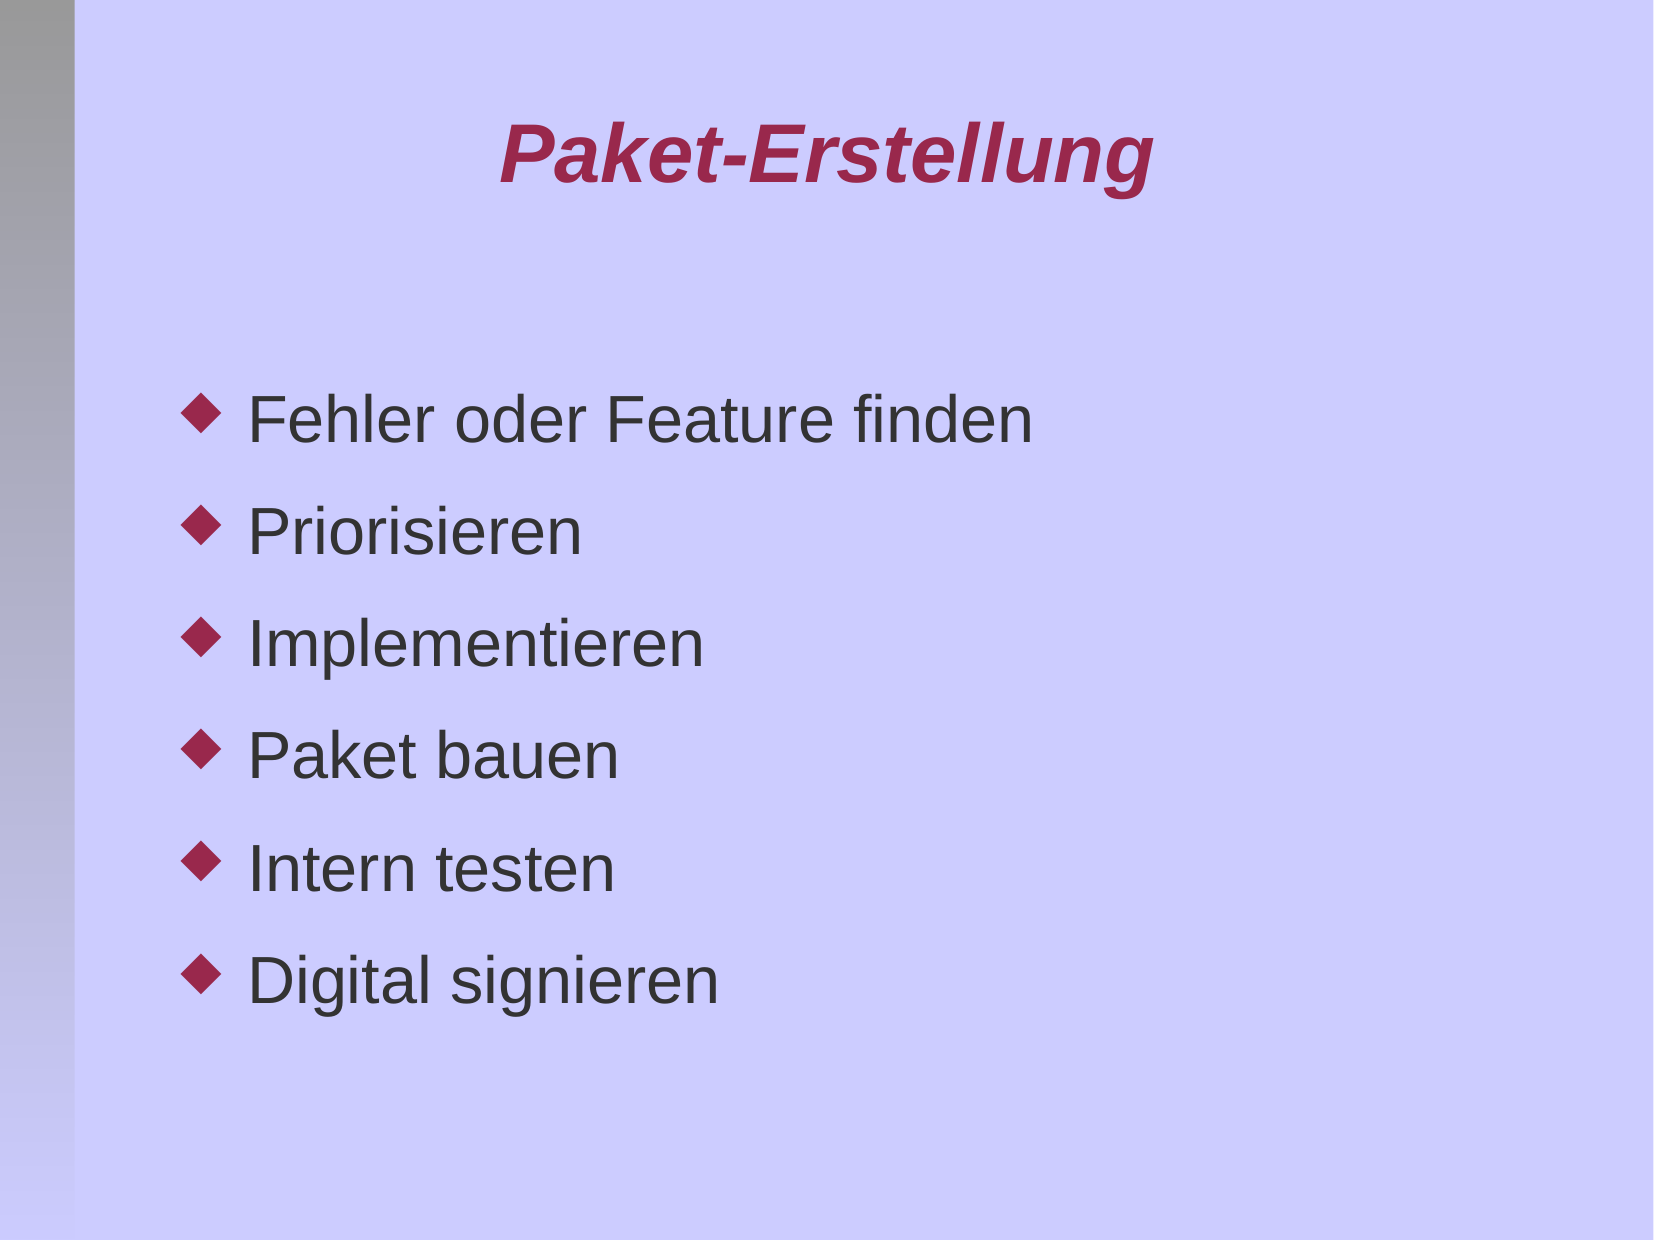

# Paket-Erstellung
Fehler oder Feature finden
Priorisieren
Implementieren
Paket bauen
Intern testen
Digital signieren